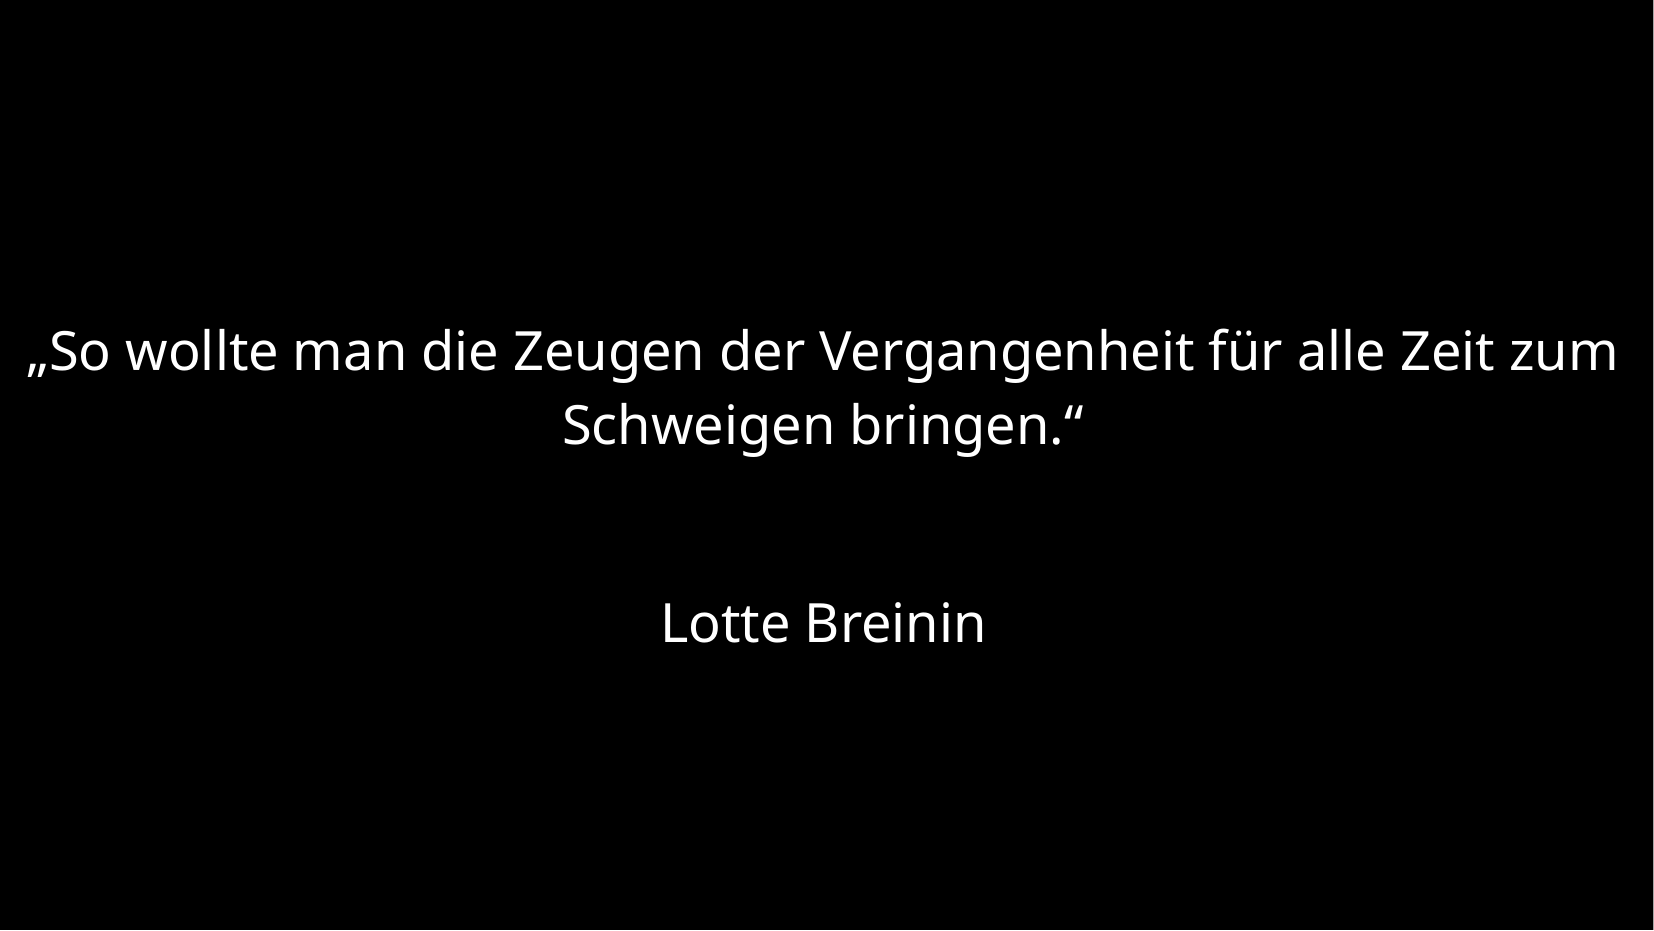

„So wollte man die Zeugen der Vergangenheit für alle Zeit zum Schweigen bringen.“
Lotte Breinin